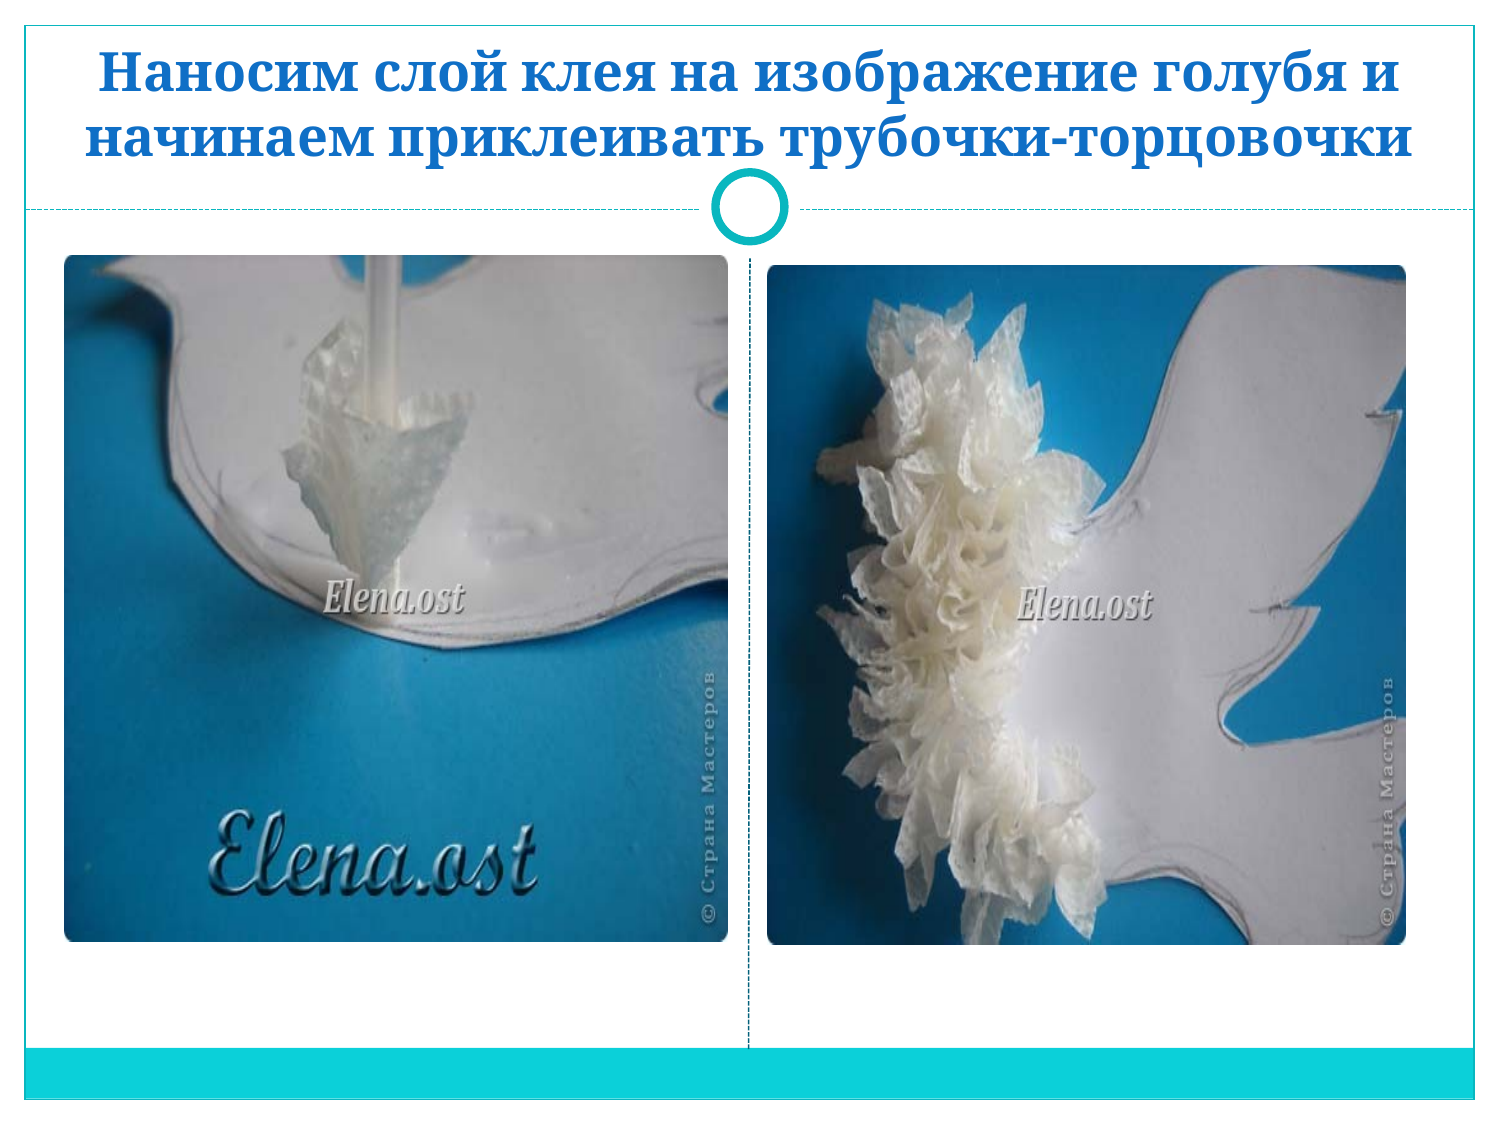

# Наносим слой клея на изображение голубя и начинаем приклеивать трубочки-торцовочки